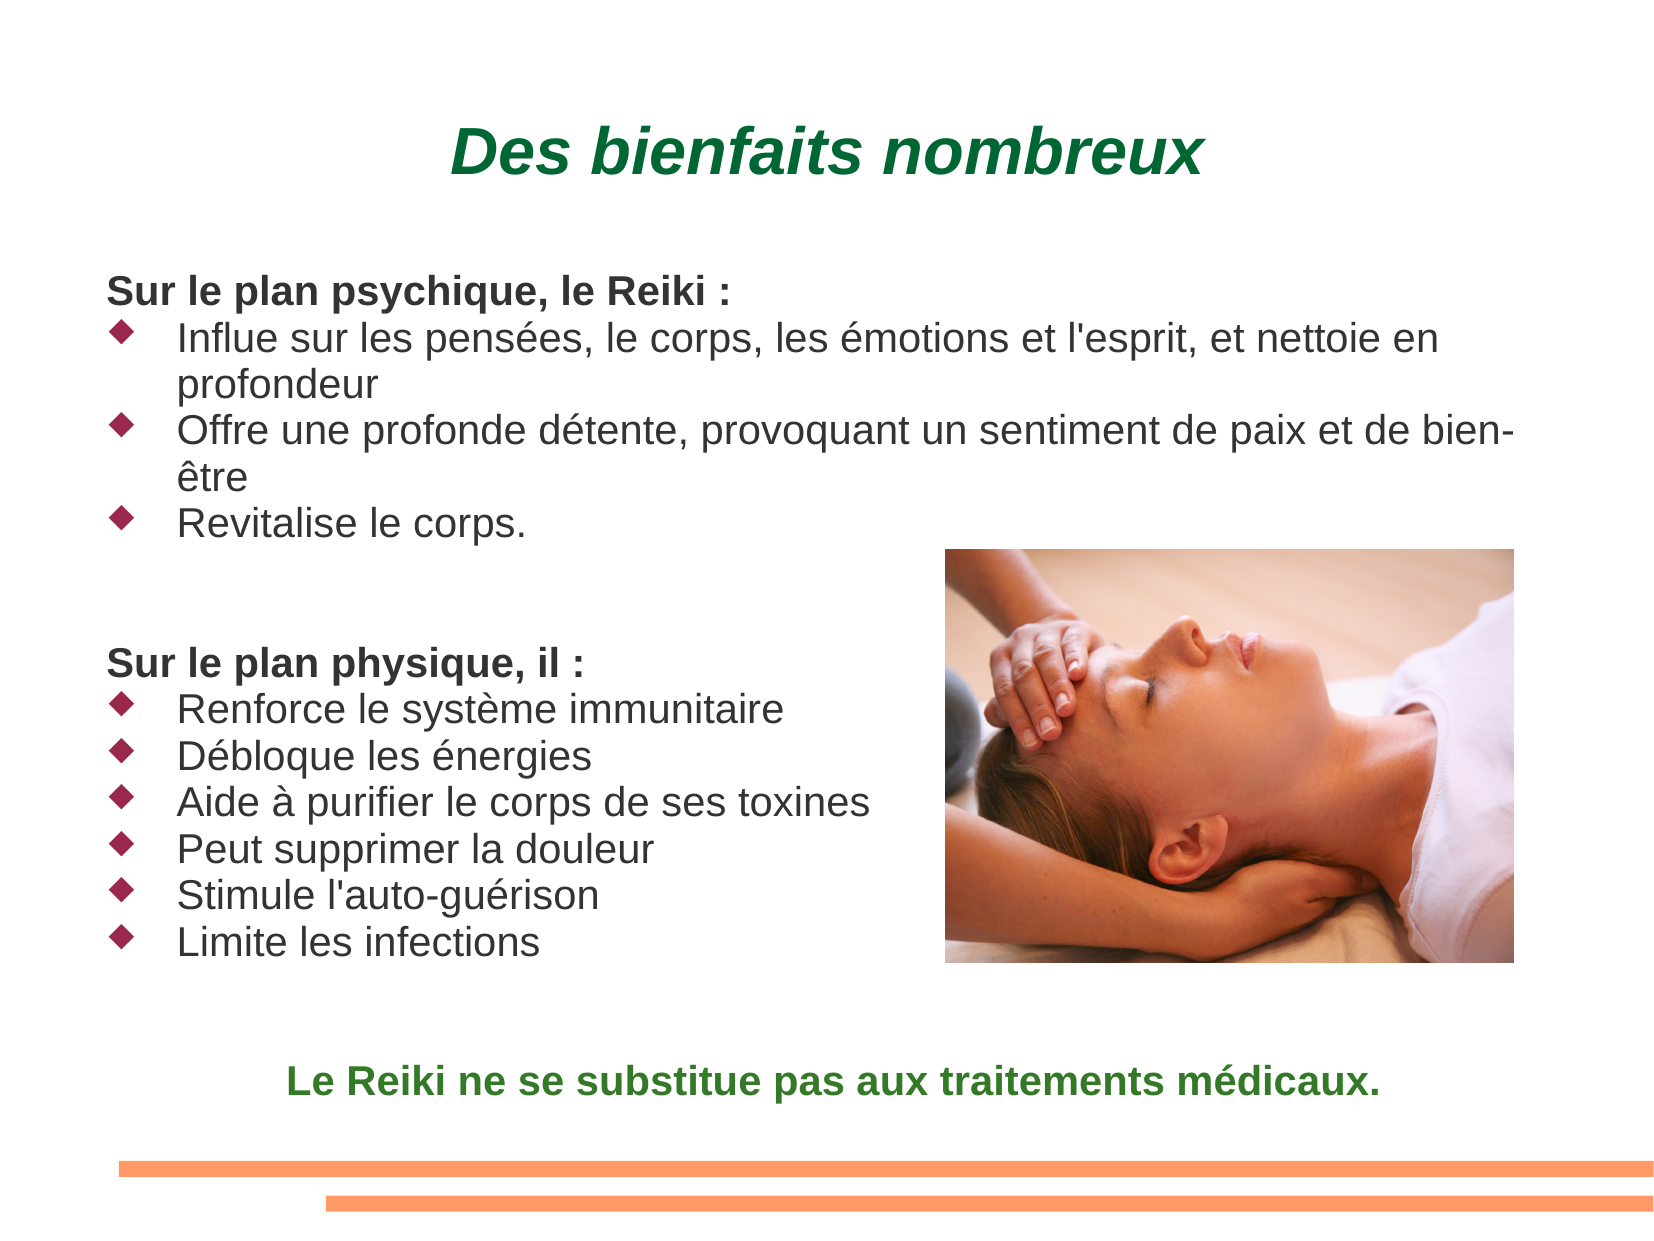

Des bienfaits nombreux
Sur le plan psychique, le Reiki :
Influe sur les pensées, le corps, les émotions et l'esprit, et nettoie en profondeur
Offre une profonde détente, provoquant un sentiment de paix et de bien-être
Revitalise le corps.
Sur le plan physique, il :
Renforce le système immunitaire
Débloque les énergies
Aide à purifier le corps de ses toxines
Peut supprimer la douleur
Stimule l'auto-guérison
Limite les infections
Le Reiki ne se substitue pas aux traitements médicaux.